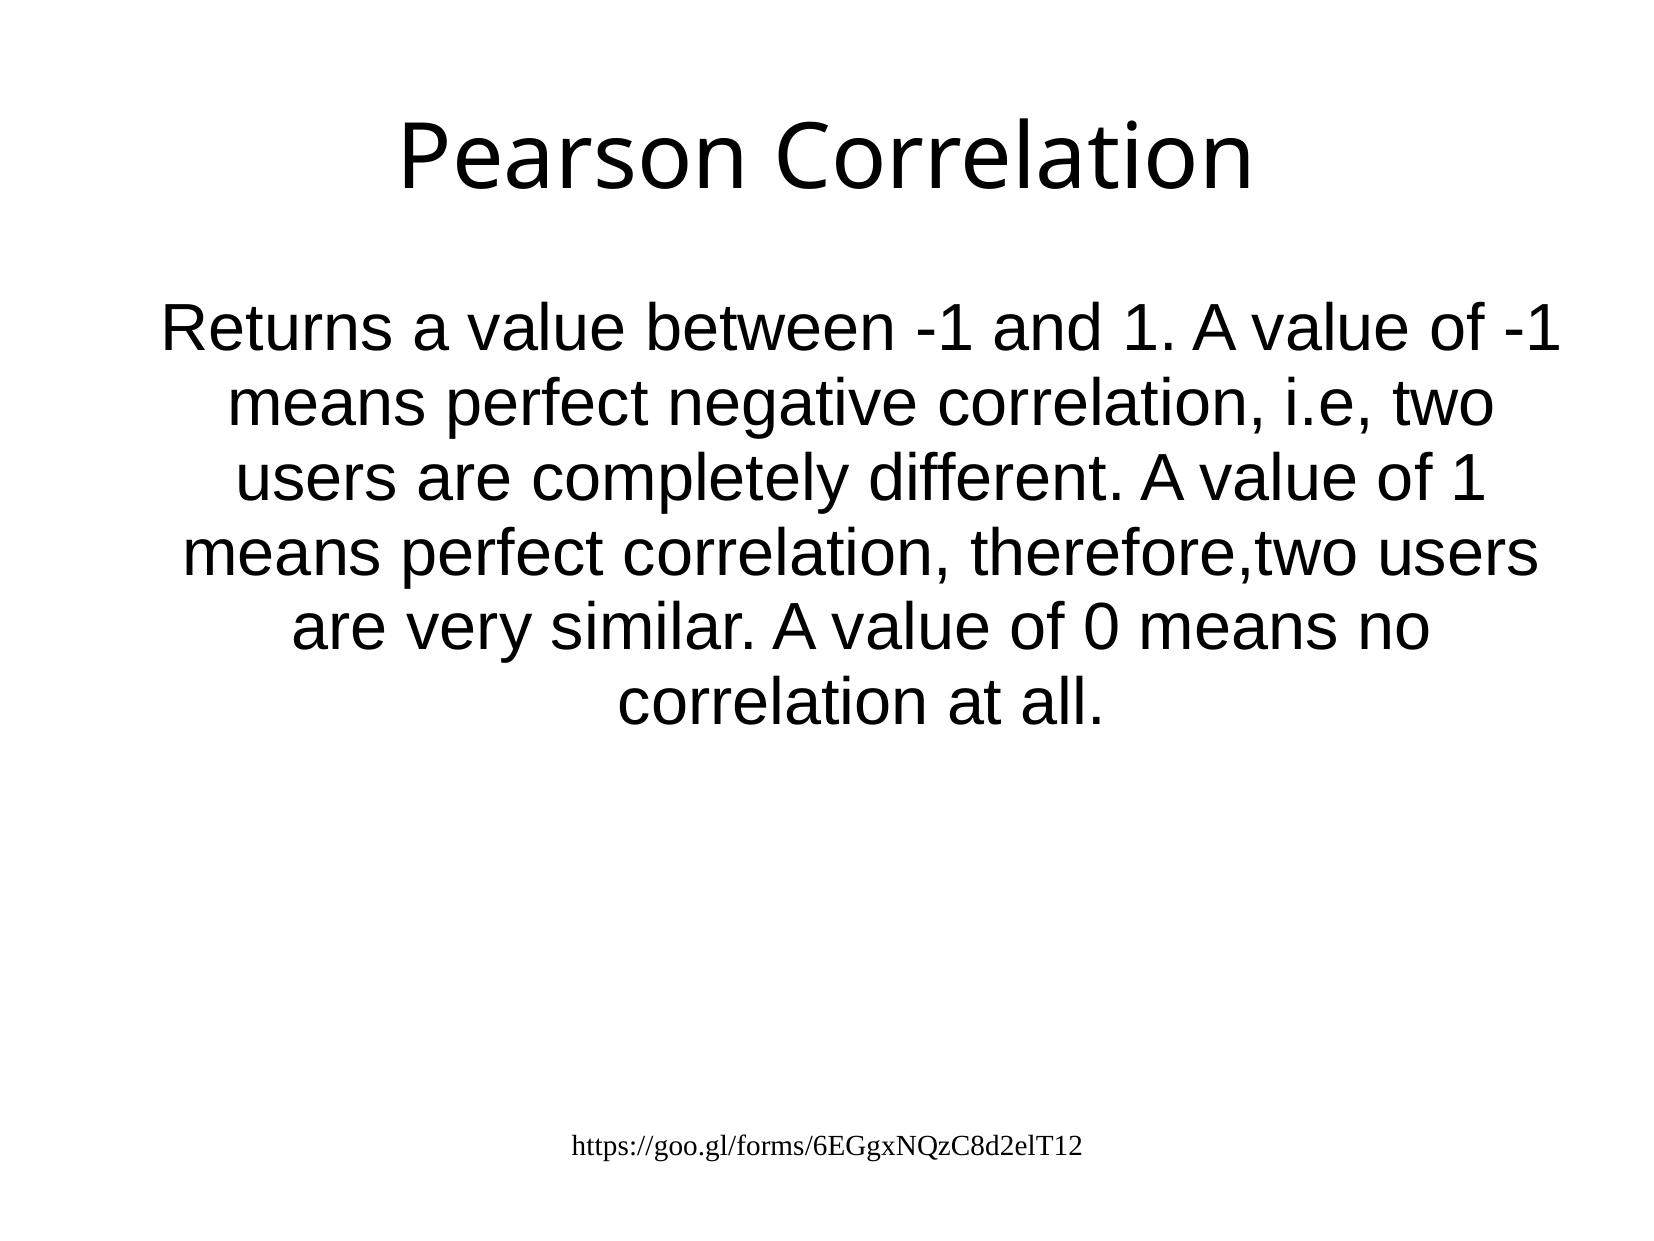

# Pearson Correlation
Returns a value between -1 and 1. A value of -1 means perfect negative correlation, i.e, two users are completely different. A value of 1 means perfect correlation, therefore,two users are very similar. A value of 0 means no correlation at all.
https://goo.gl/forms/6EGgxNQzC8d2elT12